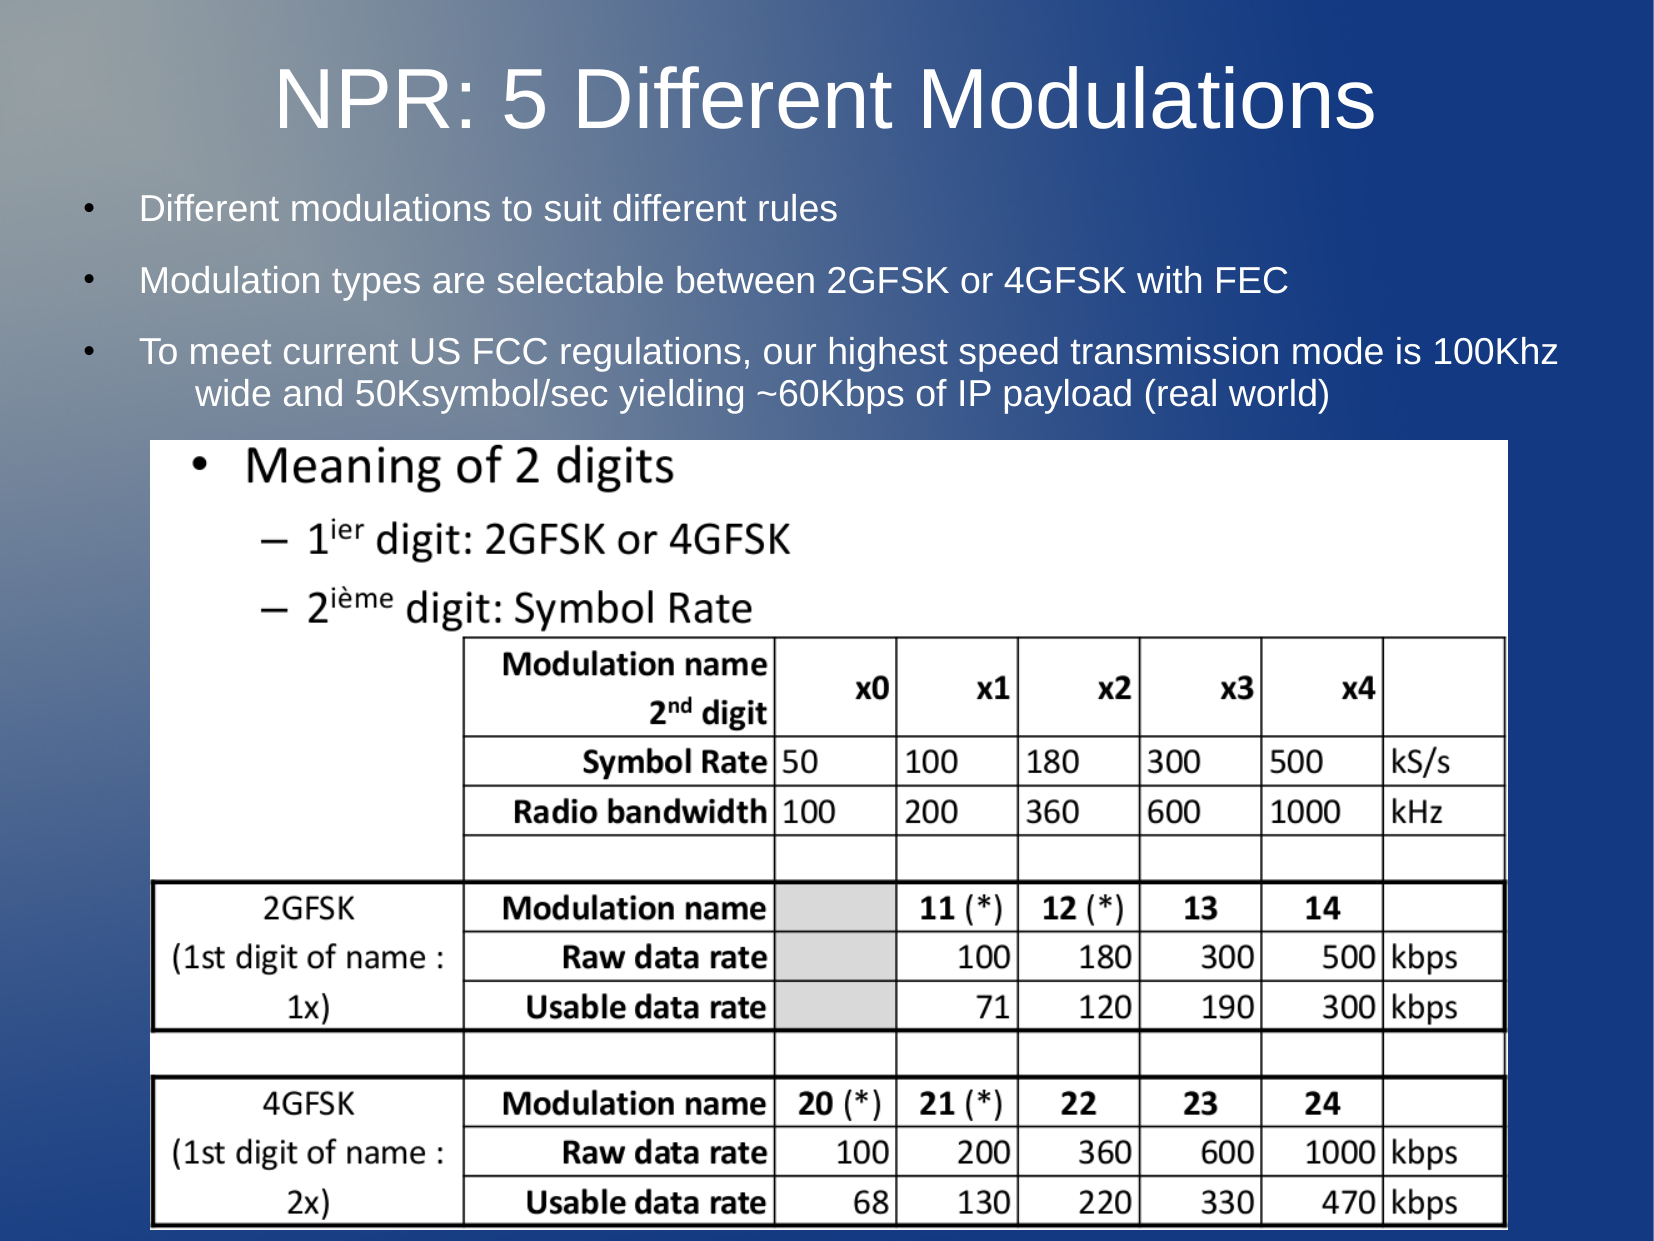

# NPR: 5 Different Modulations
Different modulations to suit different rules
Modulation types are selectable between 2GFSK or 4GFSK with FEC
To meet current US FCC regulations, our highest speed transmission mode is 100Khz wide and 50Ksymbol/sec yielding ~60Kbps of IP payload (real world)